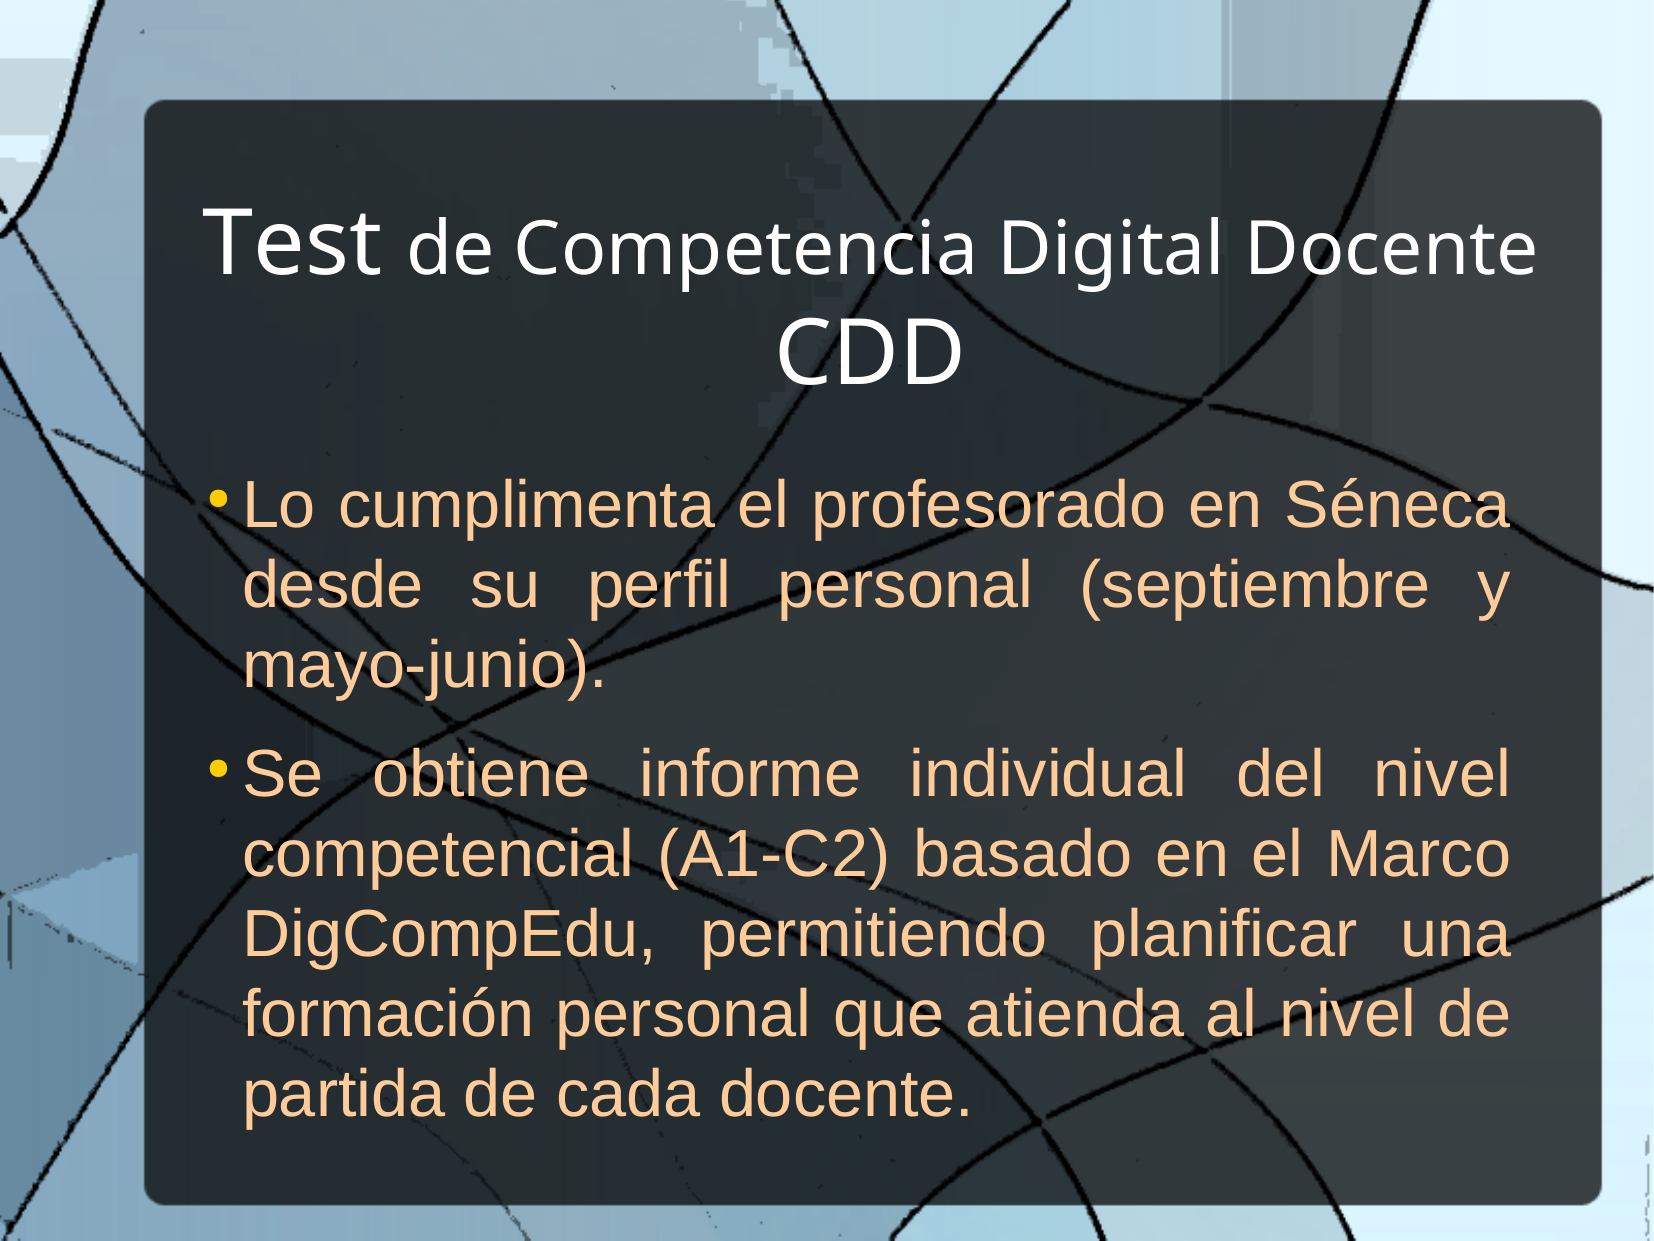

# Test de Competencia Digital Docente CDD
Lo cumplimenta el profesorado en Séneca desde su perfil personal (septiembre y mayo-junio).
Se obtiene informe individual del nivel competencial (A1-C2) basado en el Marco DigCompEdu, permitiendo planificar una formación personal que atienda al nivel de partida de cada docente.